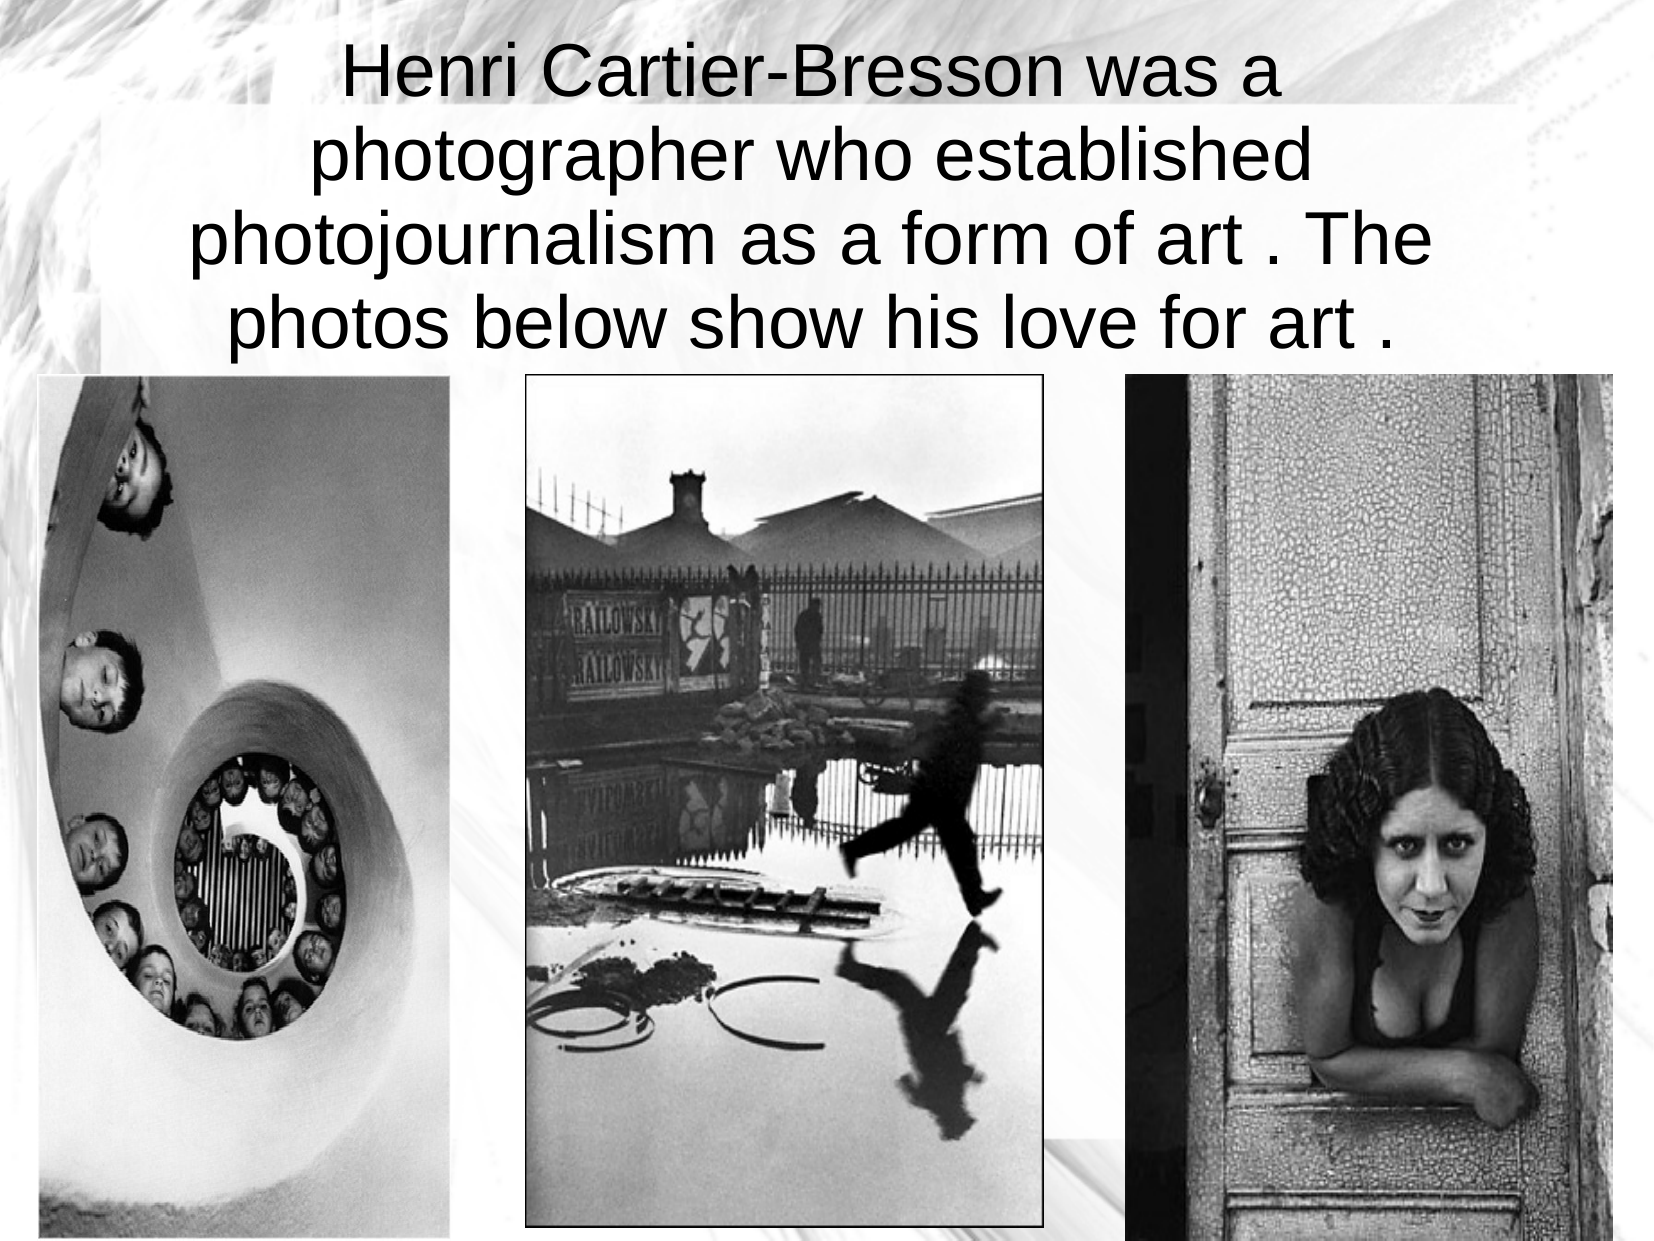

# Henri Cartier-Bresson was a photographer who established photojournalism as a form of art . The photos below show his love for art .